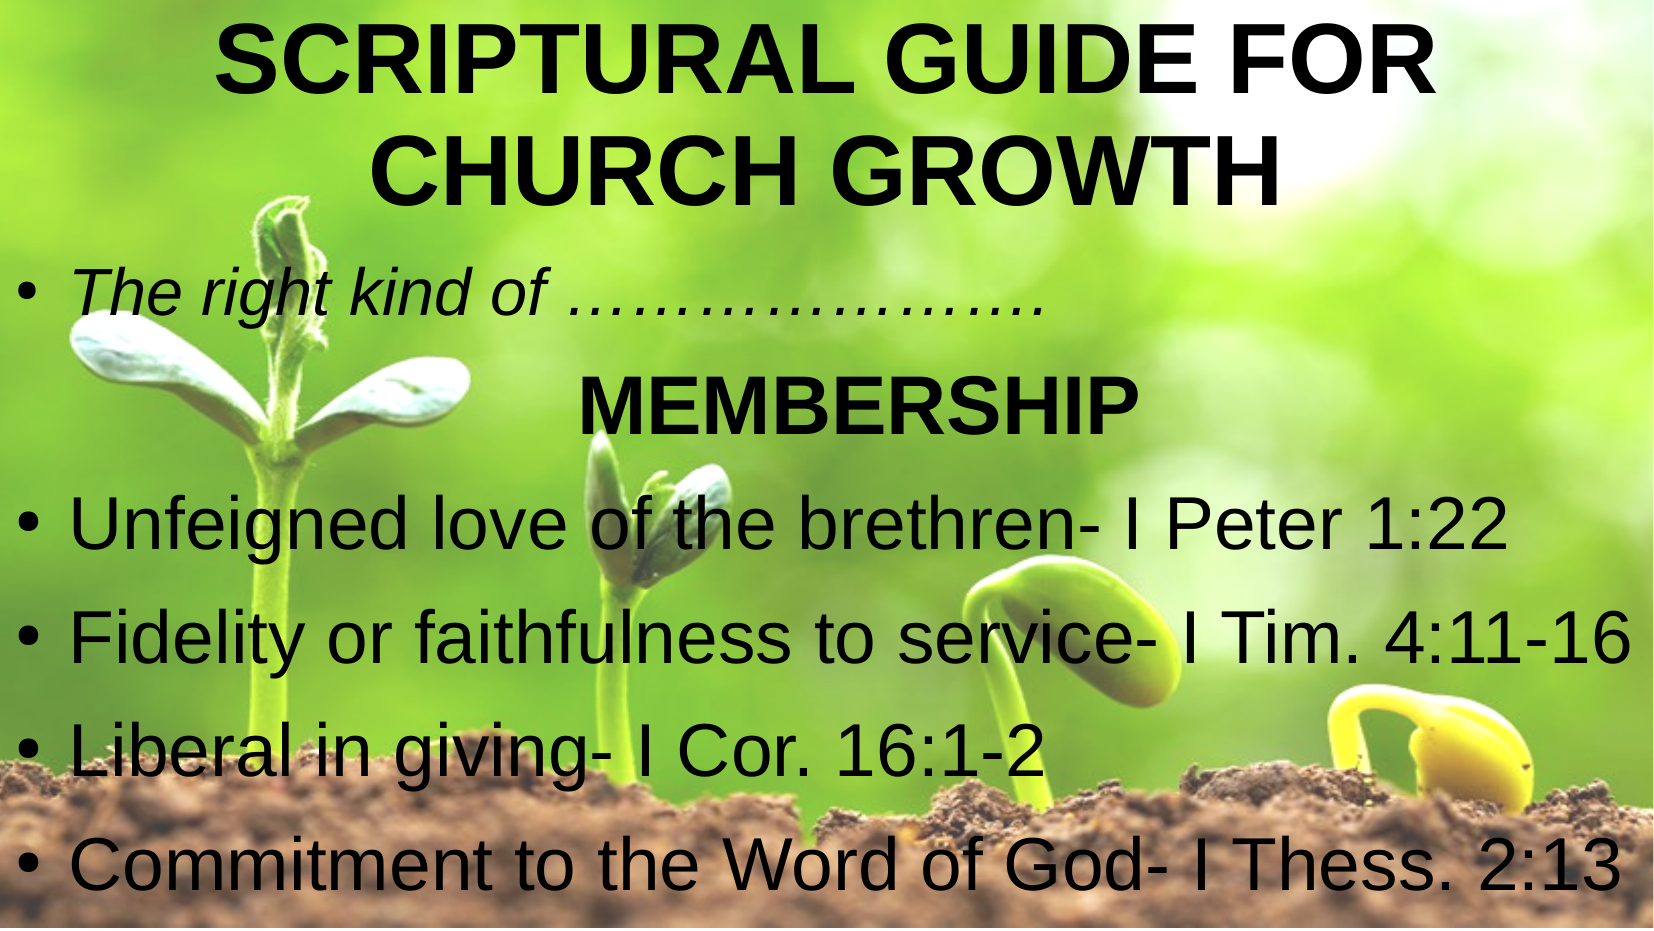

# SCRIPTURAL GUIDE FOR CHURCH GROWTH
The right kind of ………………….
MEMBERSHIP
Unfeigned love of the brethren- I Peter 1:22
Fidelity or faithfulness to service- I Tim. 4:11-16
Liberal in giving- I Cor. 16:1-2
Commitment to the Word of God- I Thess. 2:13